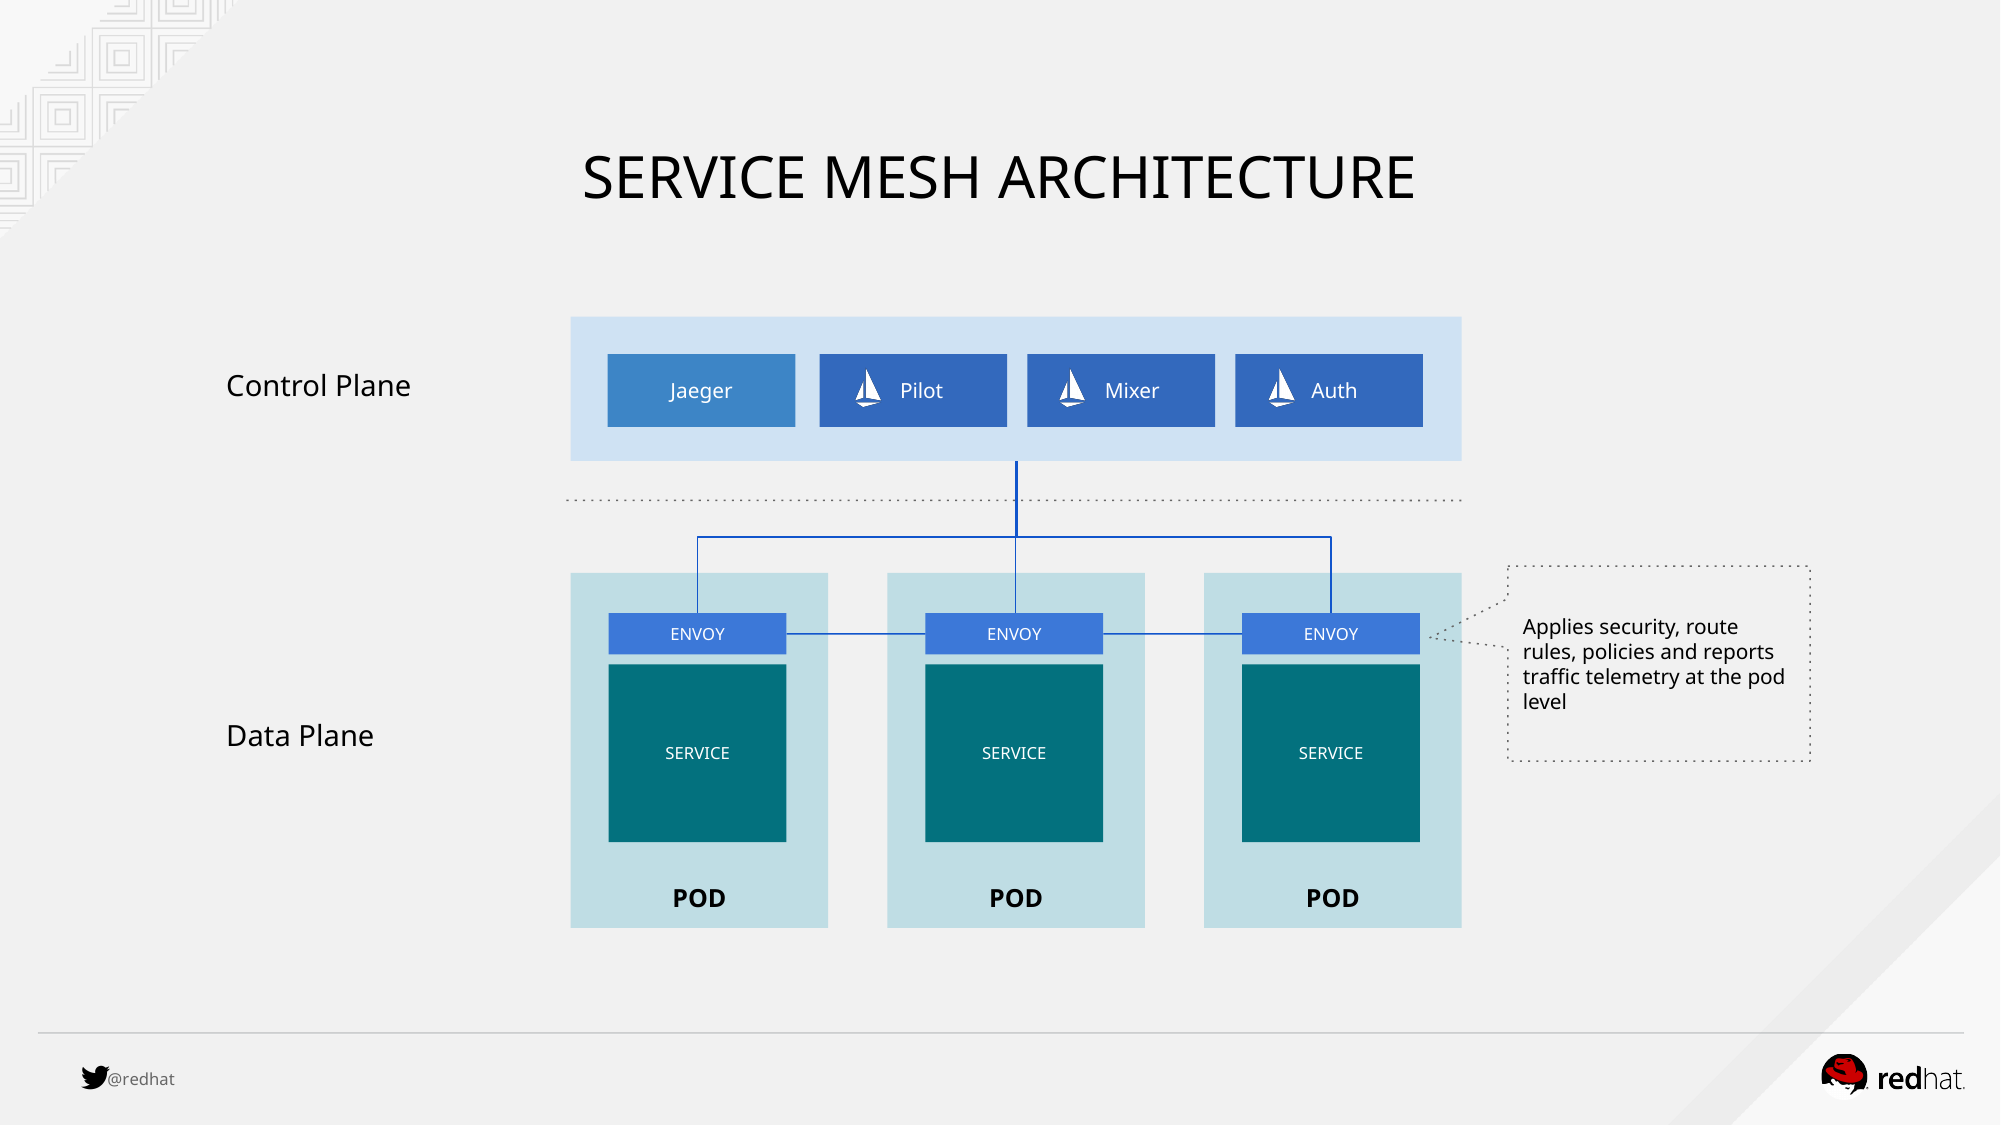

SERVICE MESH ARCHITECTURE
Control Plane
Jaeger
 Pilot
 Mixer
 Auth
Applies security, route rules, policies and reports traffic telemetry at the pod level
POD
POD
POD
ENVOY
ENVOY
ENVOY
SERVICE
SERVICE
SERVICE
Data Plane